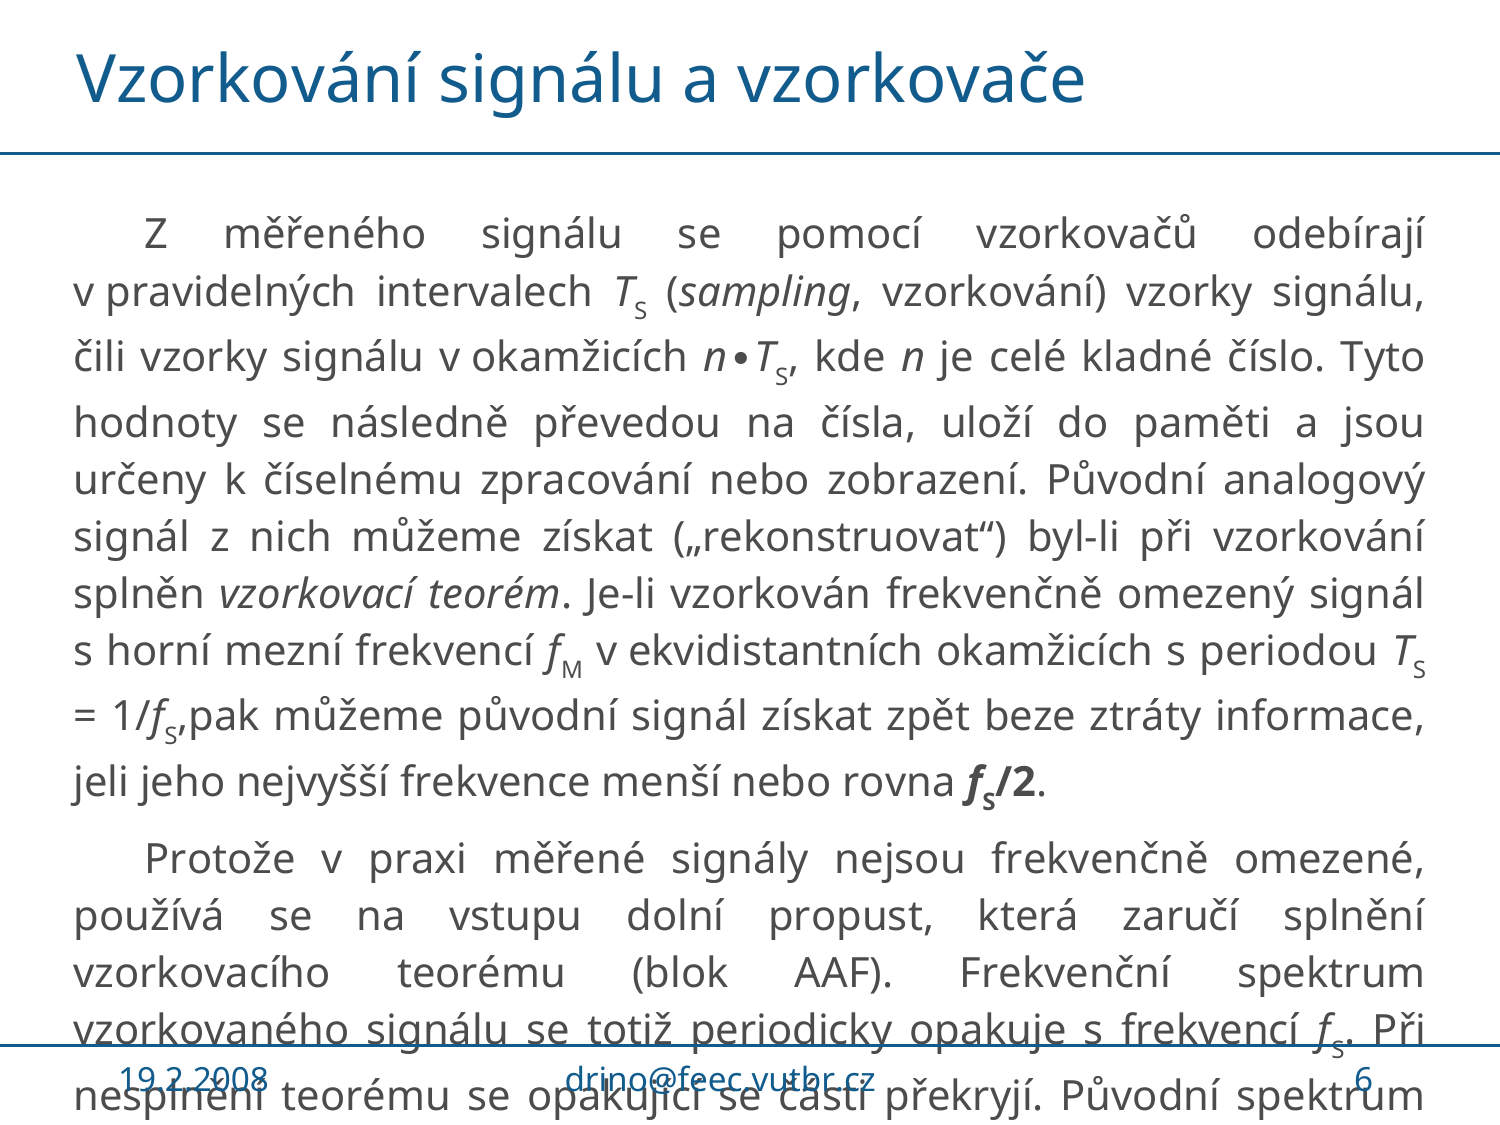

# Vzorkování signálu a vzorkovače
Z měřeného signálu se pomocí vzorkovačů odebírají v pravidelných intervalech TS (sampling, vzorkování) vzorky signálu, čili vzorky signálu v okamžicích n∙TS, kde n je celé kladné číslo. Tyto hodnoty se následně převedou na čísla, uloží do paměti a jsou určeny k číselnému zpracování nebo zobrazení. Původní analogový signál z nich můžeme získat („rekonstruovat“) byl-li při vzorkování splněn vzorkovací teorém. Je-li vzorkován frekvenčně omezený signál s horní mezní frekvencí fM v ekvidistantních okamžicích s periodou TS = 1/fS,pak můžeme původní signál získat zpět beze ztráty informace, jeli jeho nejvyšší frekvence menší nebo rovna fS/2.
Protože v praxi měřené signály nejsou frekvenčně omezené, používá se na vstupu dolní propust, která zaručí splnění vzorkovacího teorému (blok AAF). Frekvenční spektrum vzorkovaného signálu se totiž periodicky opakuje s frekvencí fS. Při nesplnění teorému se opakující se části překryjí. Původní spektrum se v intervalu 0 až fS/2 zdeformuje
19.2.2008
drino@feec.vutbr.cz